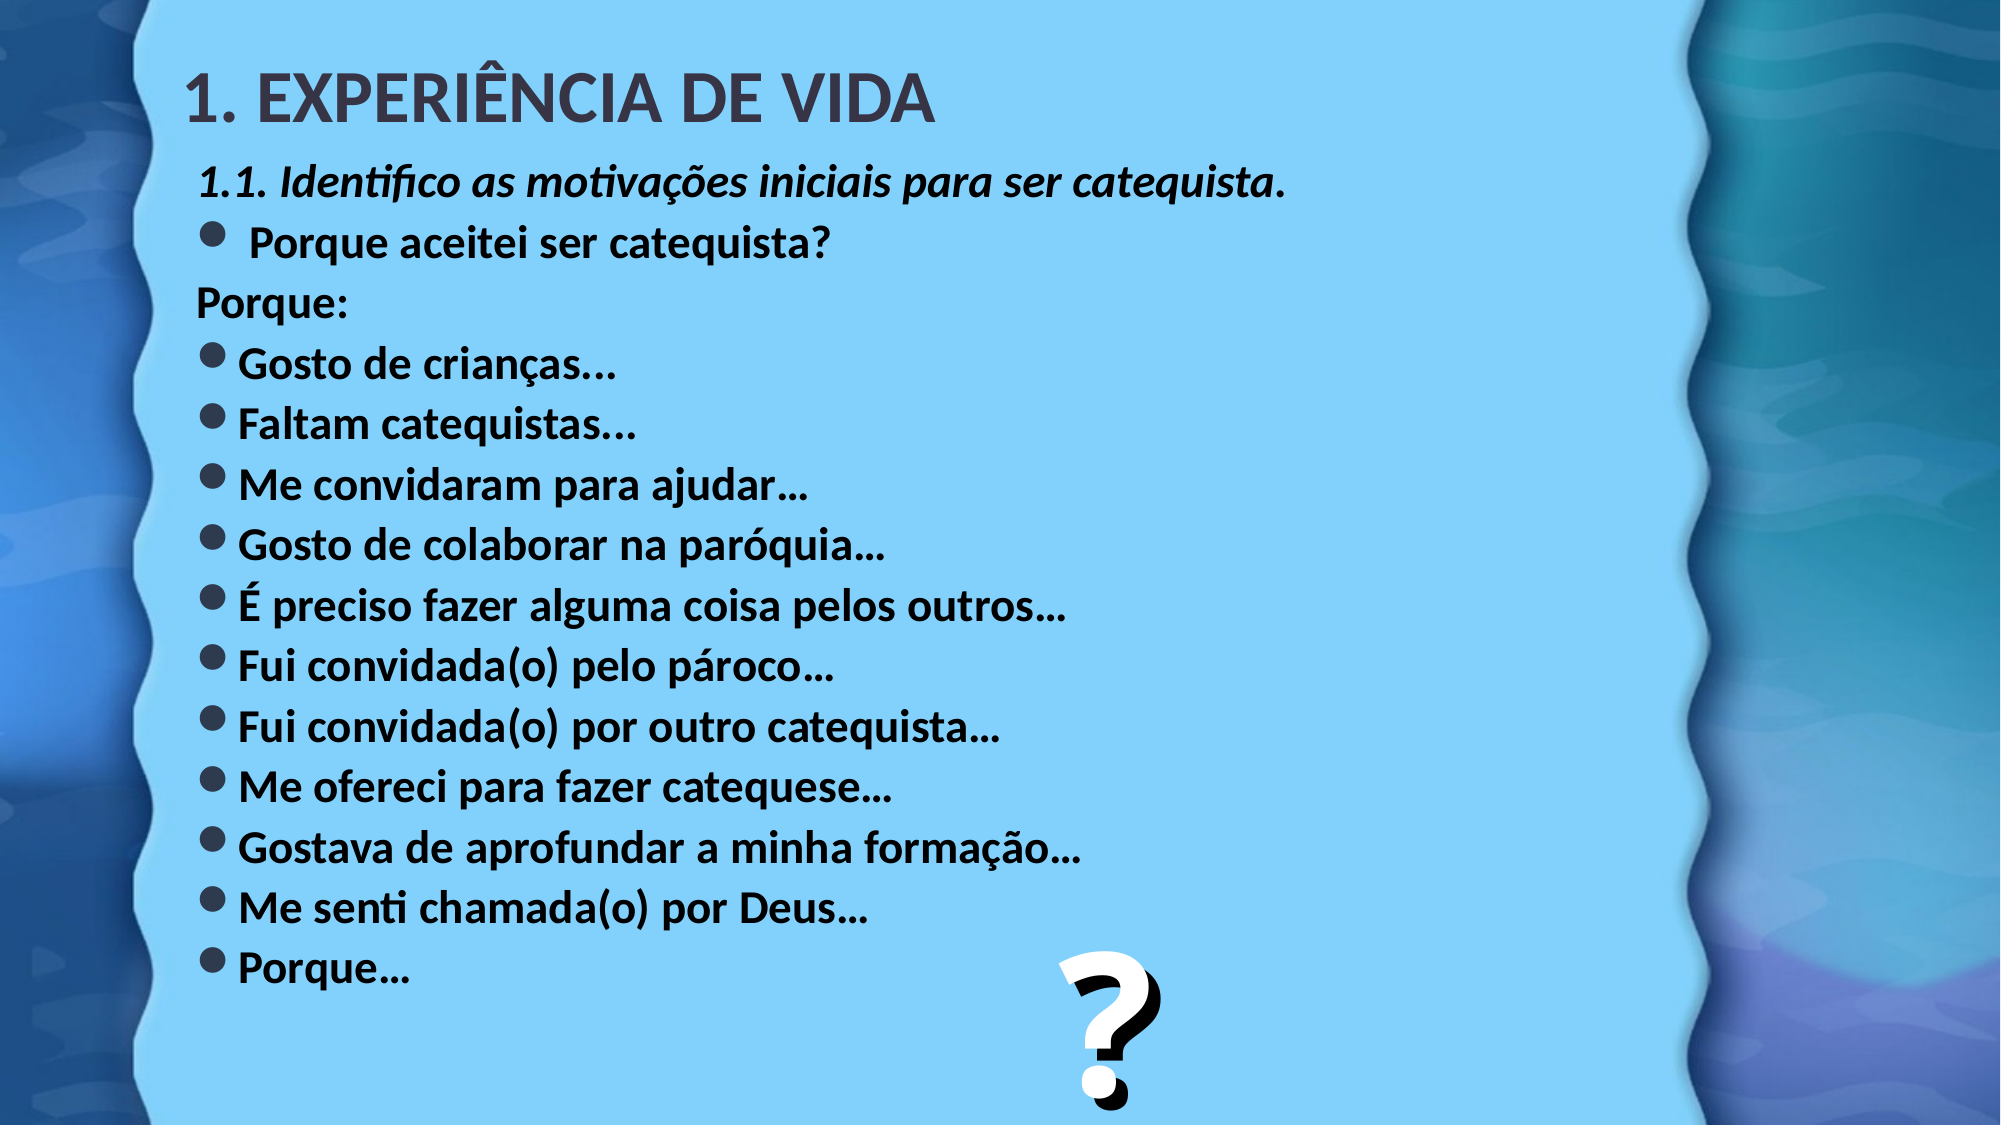

# 1. EXPERIÊNCIA DE VIDA
1.1. Identifico as motivações iniciais para ser catequista.
 Porque aceitei ser catequista?
Porque:
Gosto de crianças...
Faltam catequistas...
Me convidaram para ajudar…
Gosto de colaborar na paróquia…
É preciso fazer alguma coisa pelos outros…
Fui convidada(o) pelo pároco…
Fui convidada(o) por outro catequista…
Me ofereci para fazer catequese…
Gostava de aprofundar a minha formação…
Me senti chamada(o) por Deus…
Porque…
?